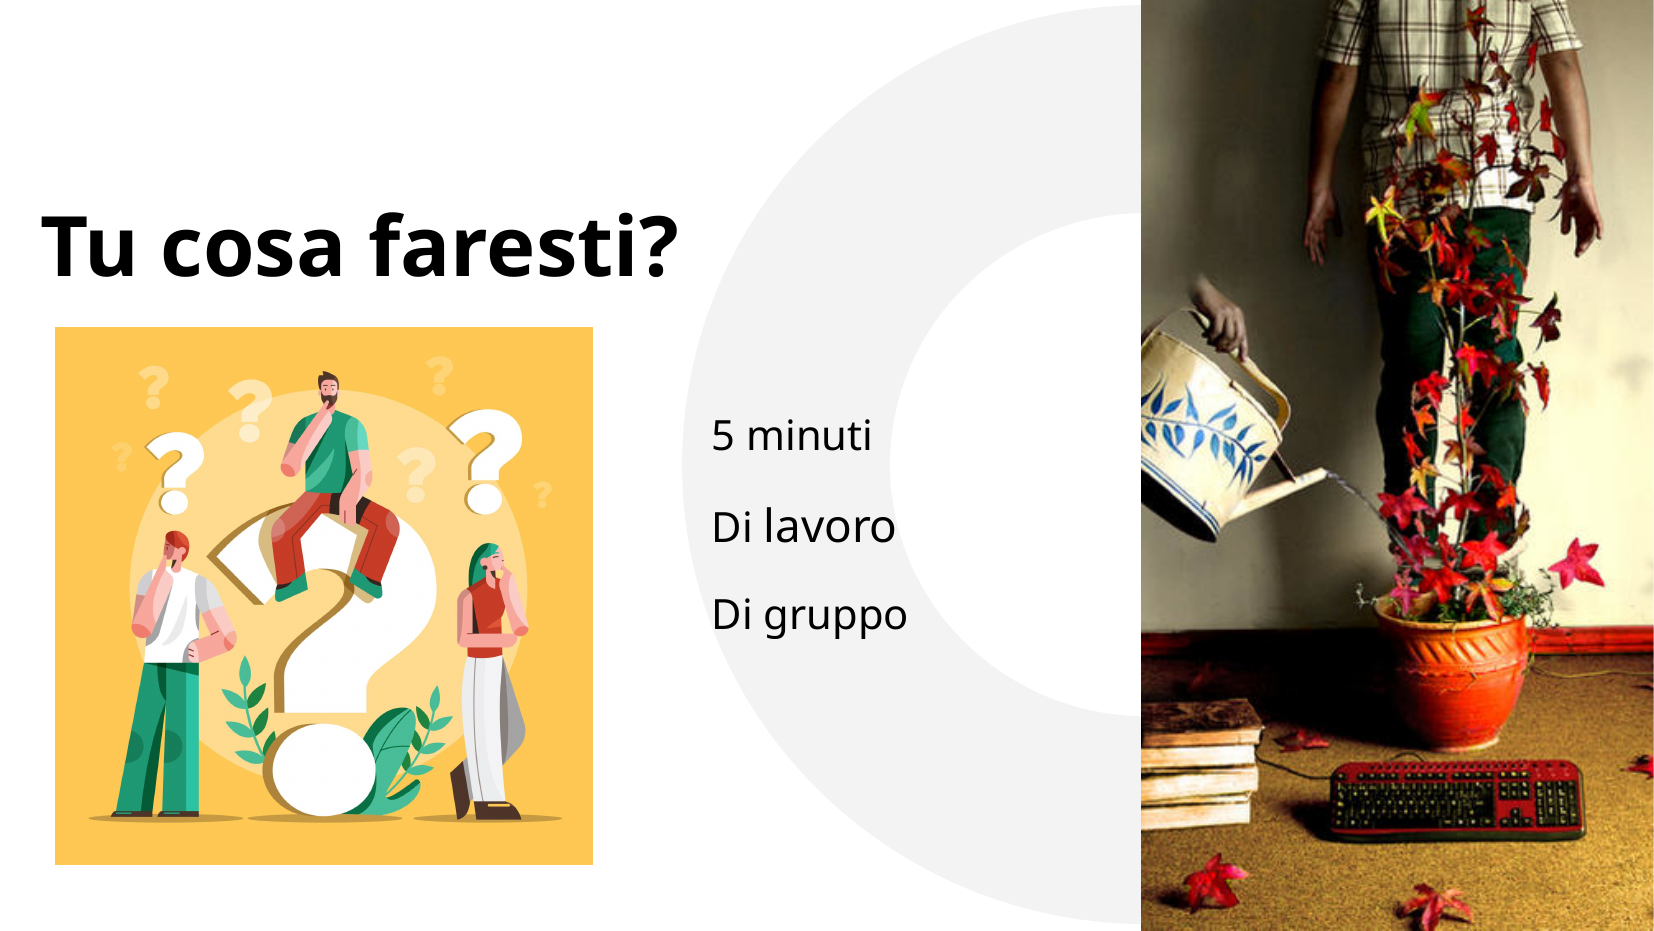

# Tu cosa faresti?
5 minuti
Di lavoro
Di gruppo